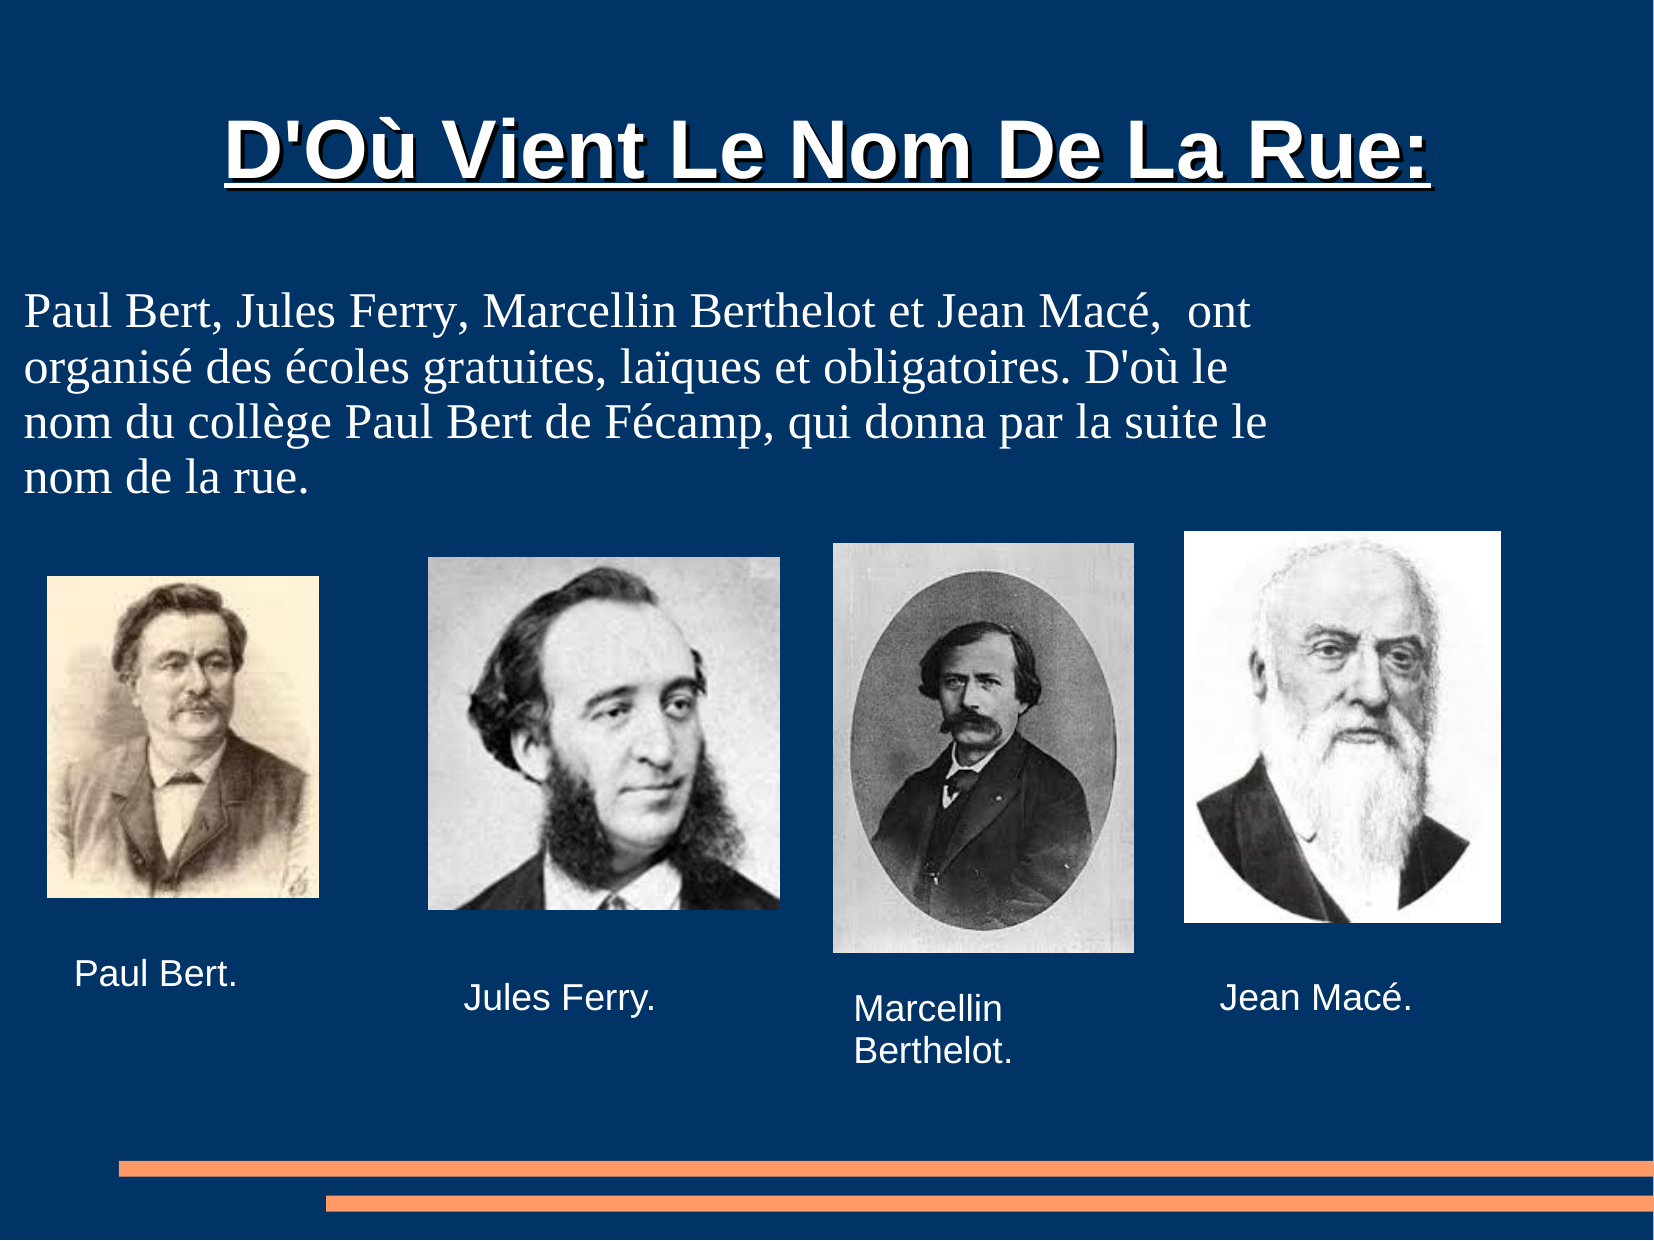

# D'Où Vient Le Nom De La Rue:
Paul Bert, Jules Ferry, Marcellin Berthelot et Jean Macé, ont organisé des écoles gratuites, laïques et obligatoires. D'où le nom du collège Paul Bert de Fécamp, qui donna par la suite le nom de la rue.
Paul Bert.
Jules Ferry.
Jean Macé.
Marcellin Berthelot.